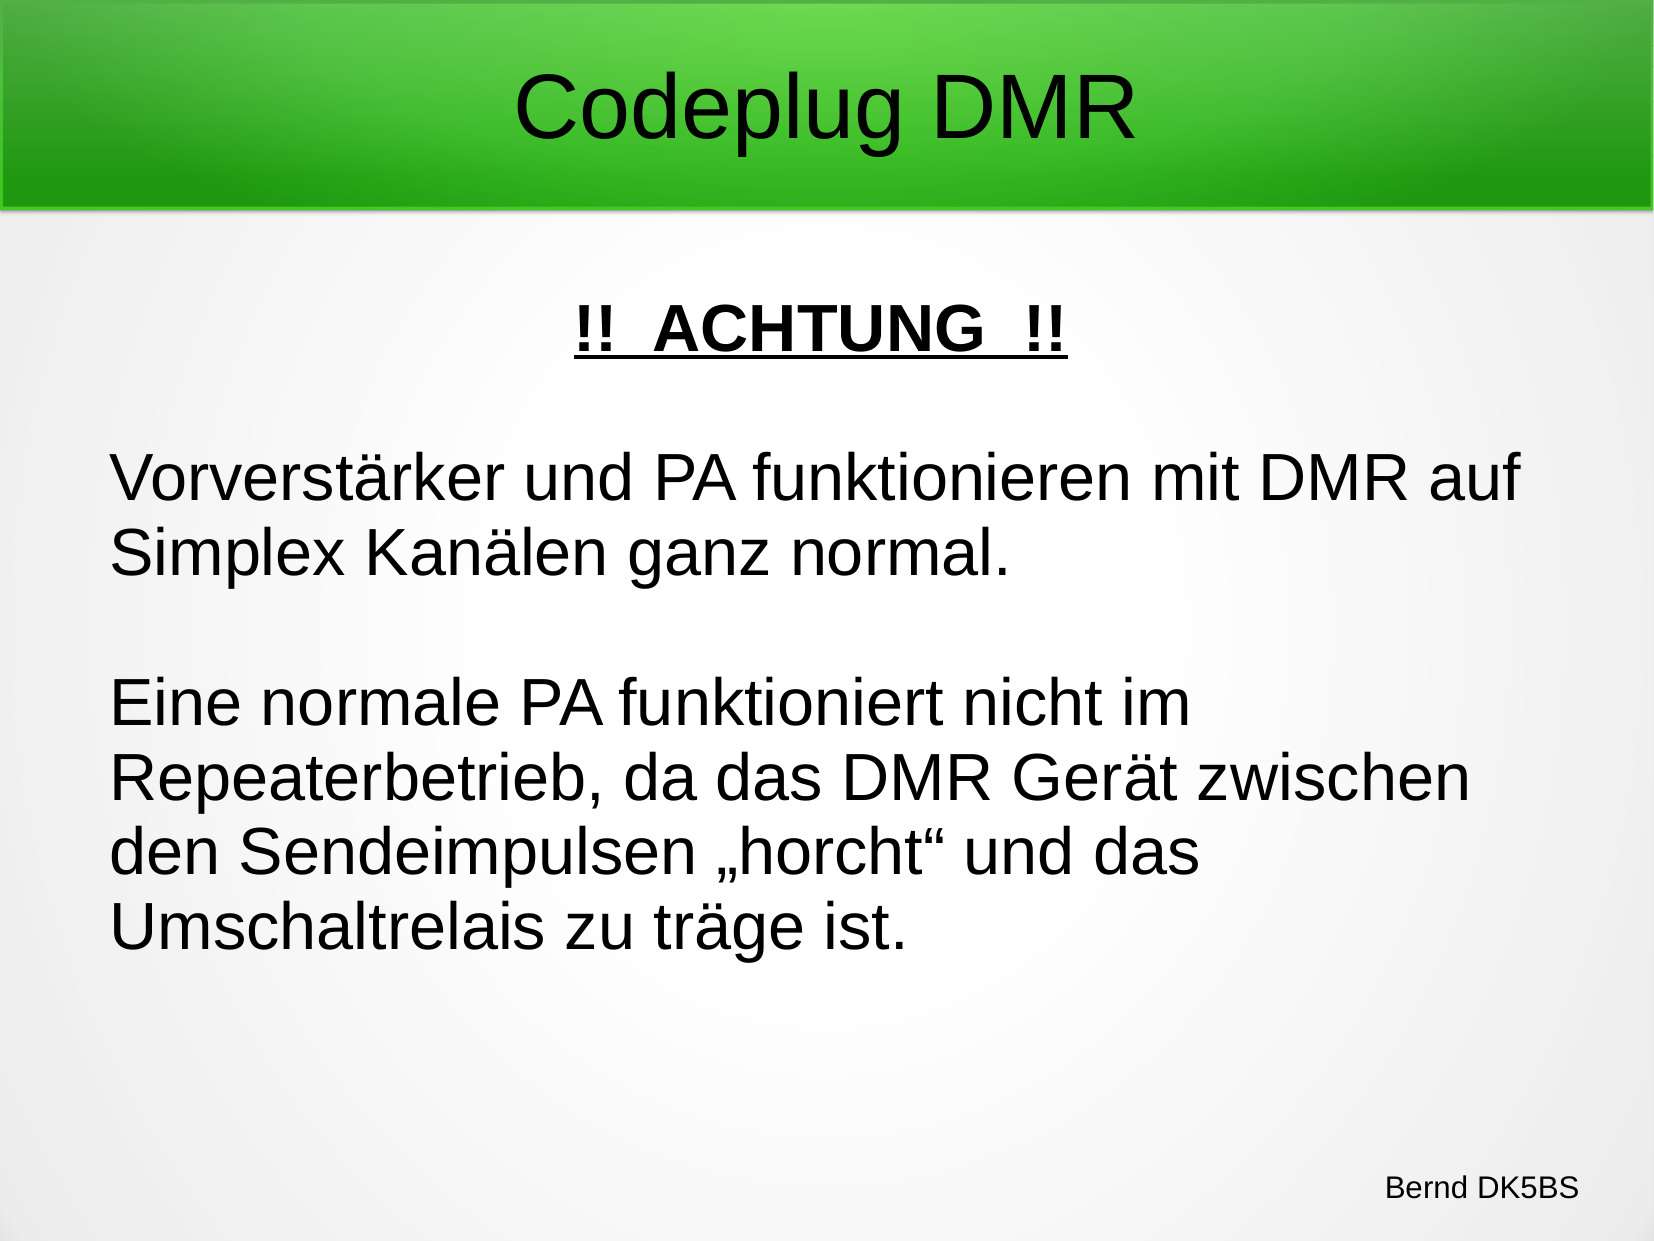

# Codeplug DMR
!! ACHTUNG !!
Vorverstärker und PA funktionieren mit DMR auf Simplex Kanälen ganz normal.
Eine normale PA funktioniert nicht im Repeaterbetrieb, da das DMR Gerät zwischen den Sendeimpulsen „horcht“ und das Umschaltrelais zu träge ist.
Bernd DK5BS